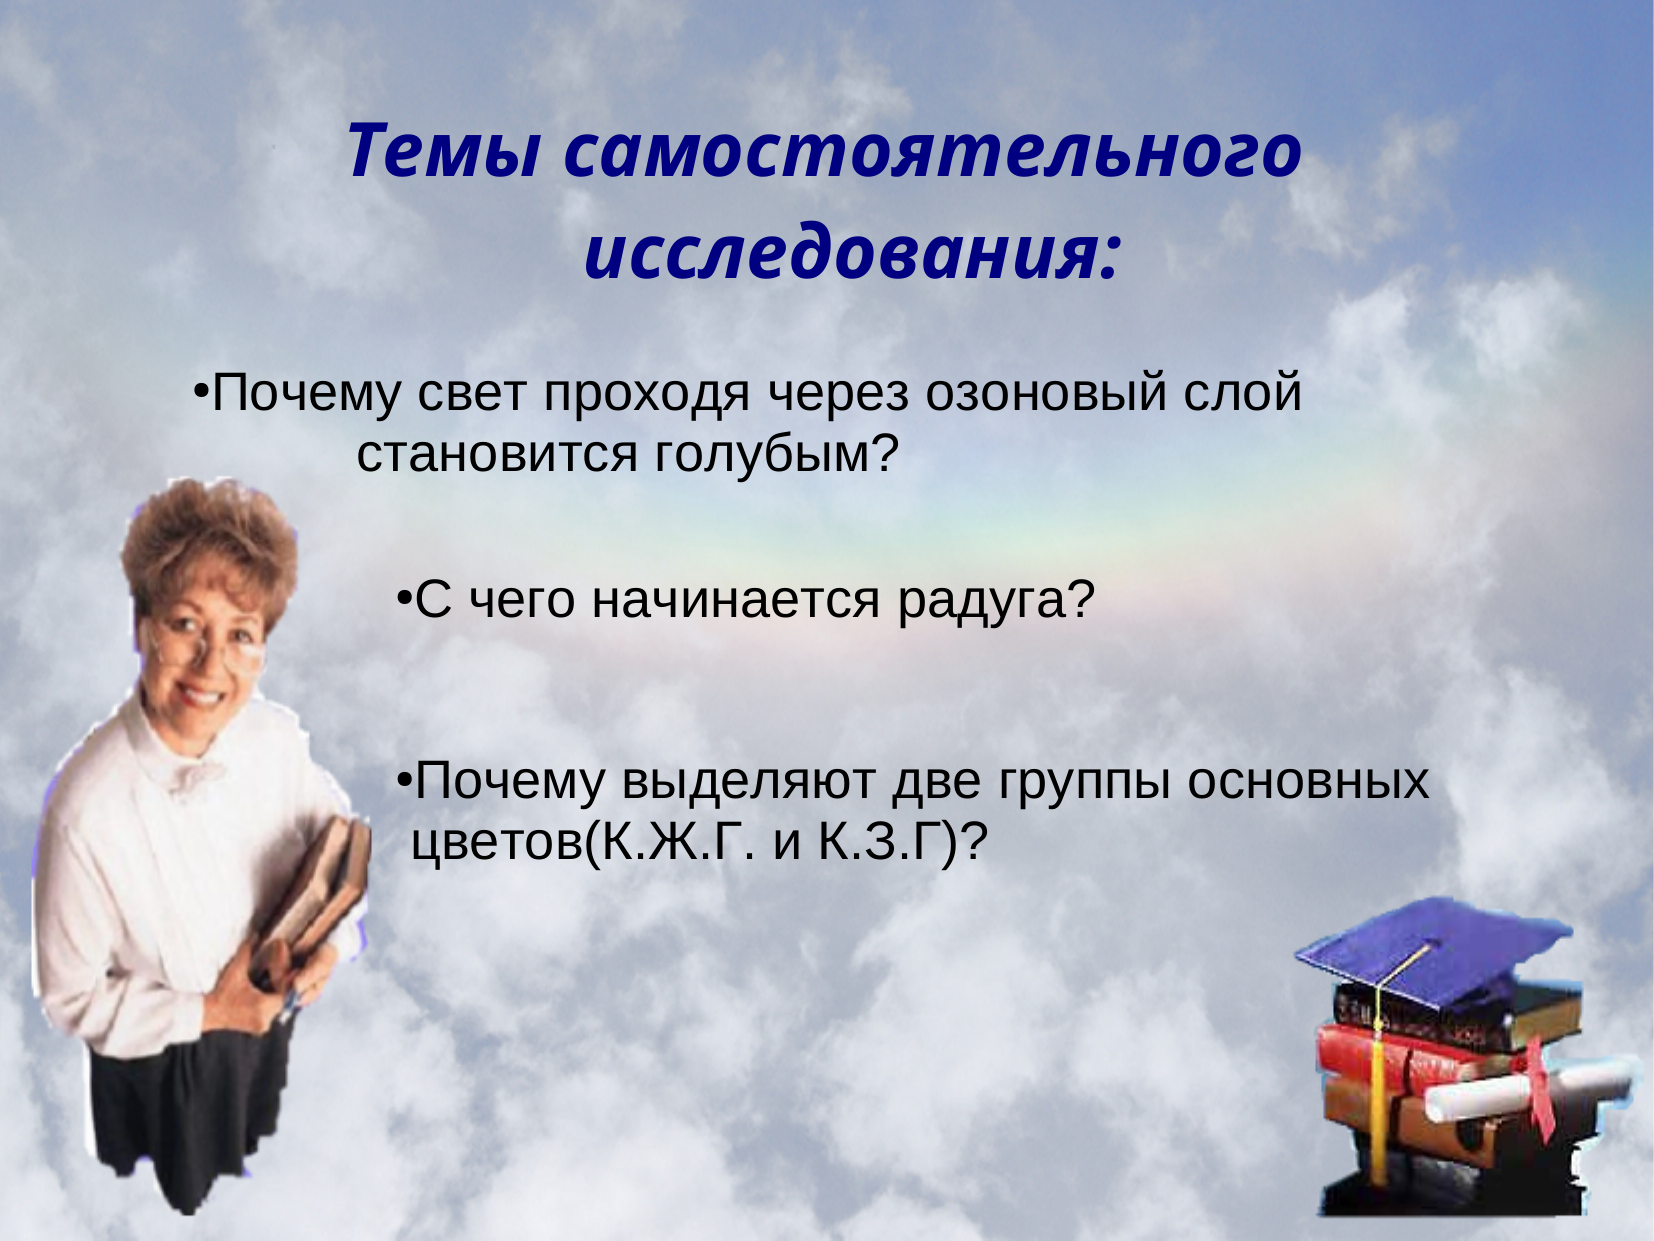

Темы самостоятельного исследования:
Почему свет проходя через озоновый слой
 становится голубым?
С чего начинается радуга?
Почему выделяют две группы основных
 цветов(К.Ж.Г. и К.З.Г)?